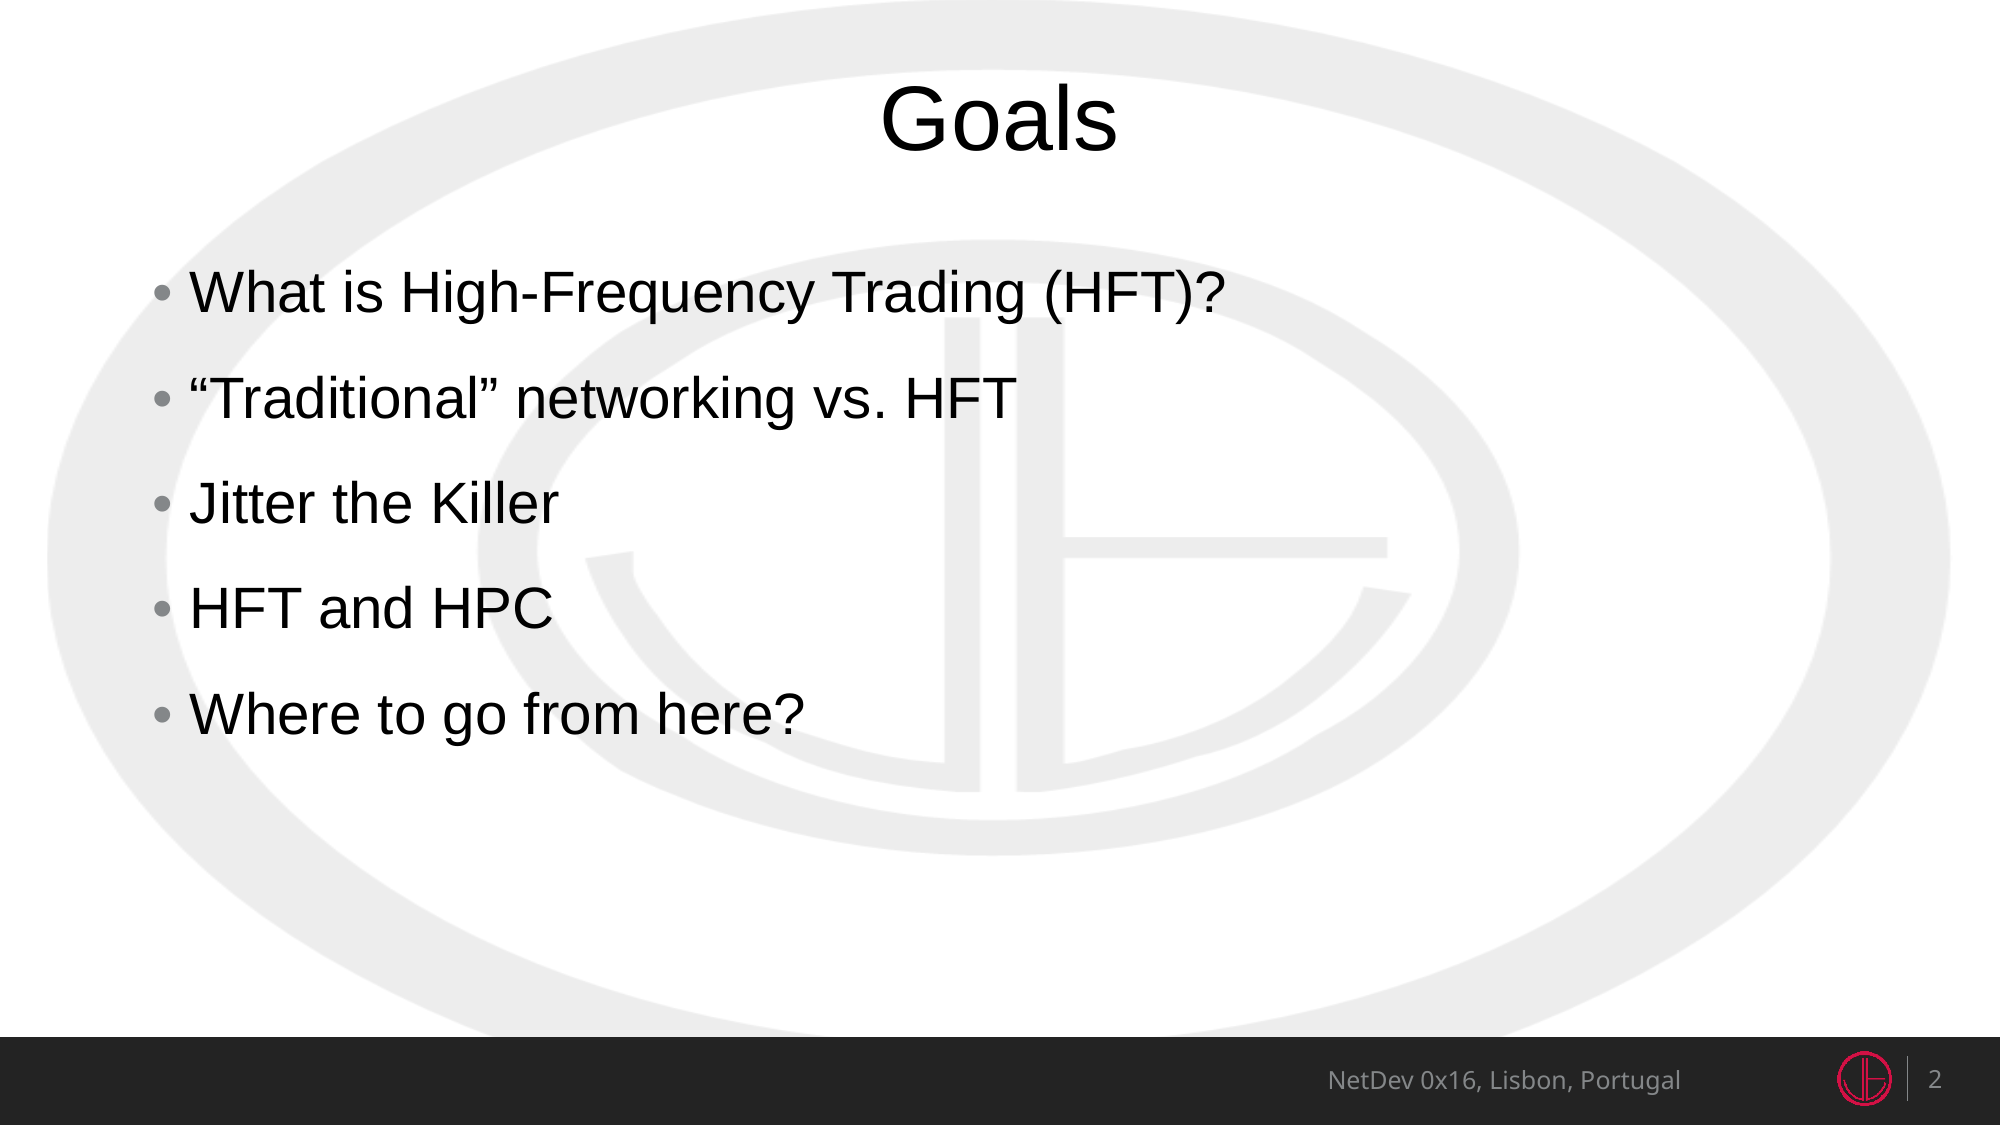

# Goals
What is High-Frequency Trading (HFT)?
“Traditional” networking vs. HFT
Jitter the Killer
HFT and HPC
Where to go from here?
NetDev 0x16, Lisbon, Portugal